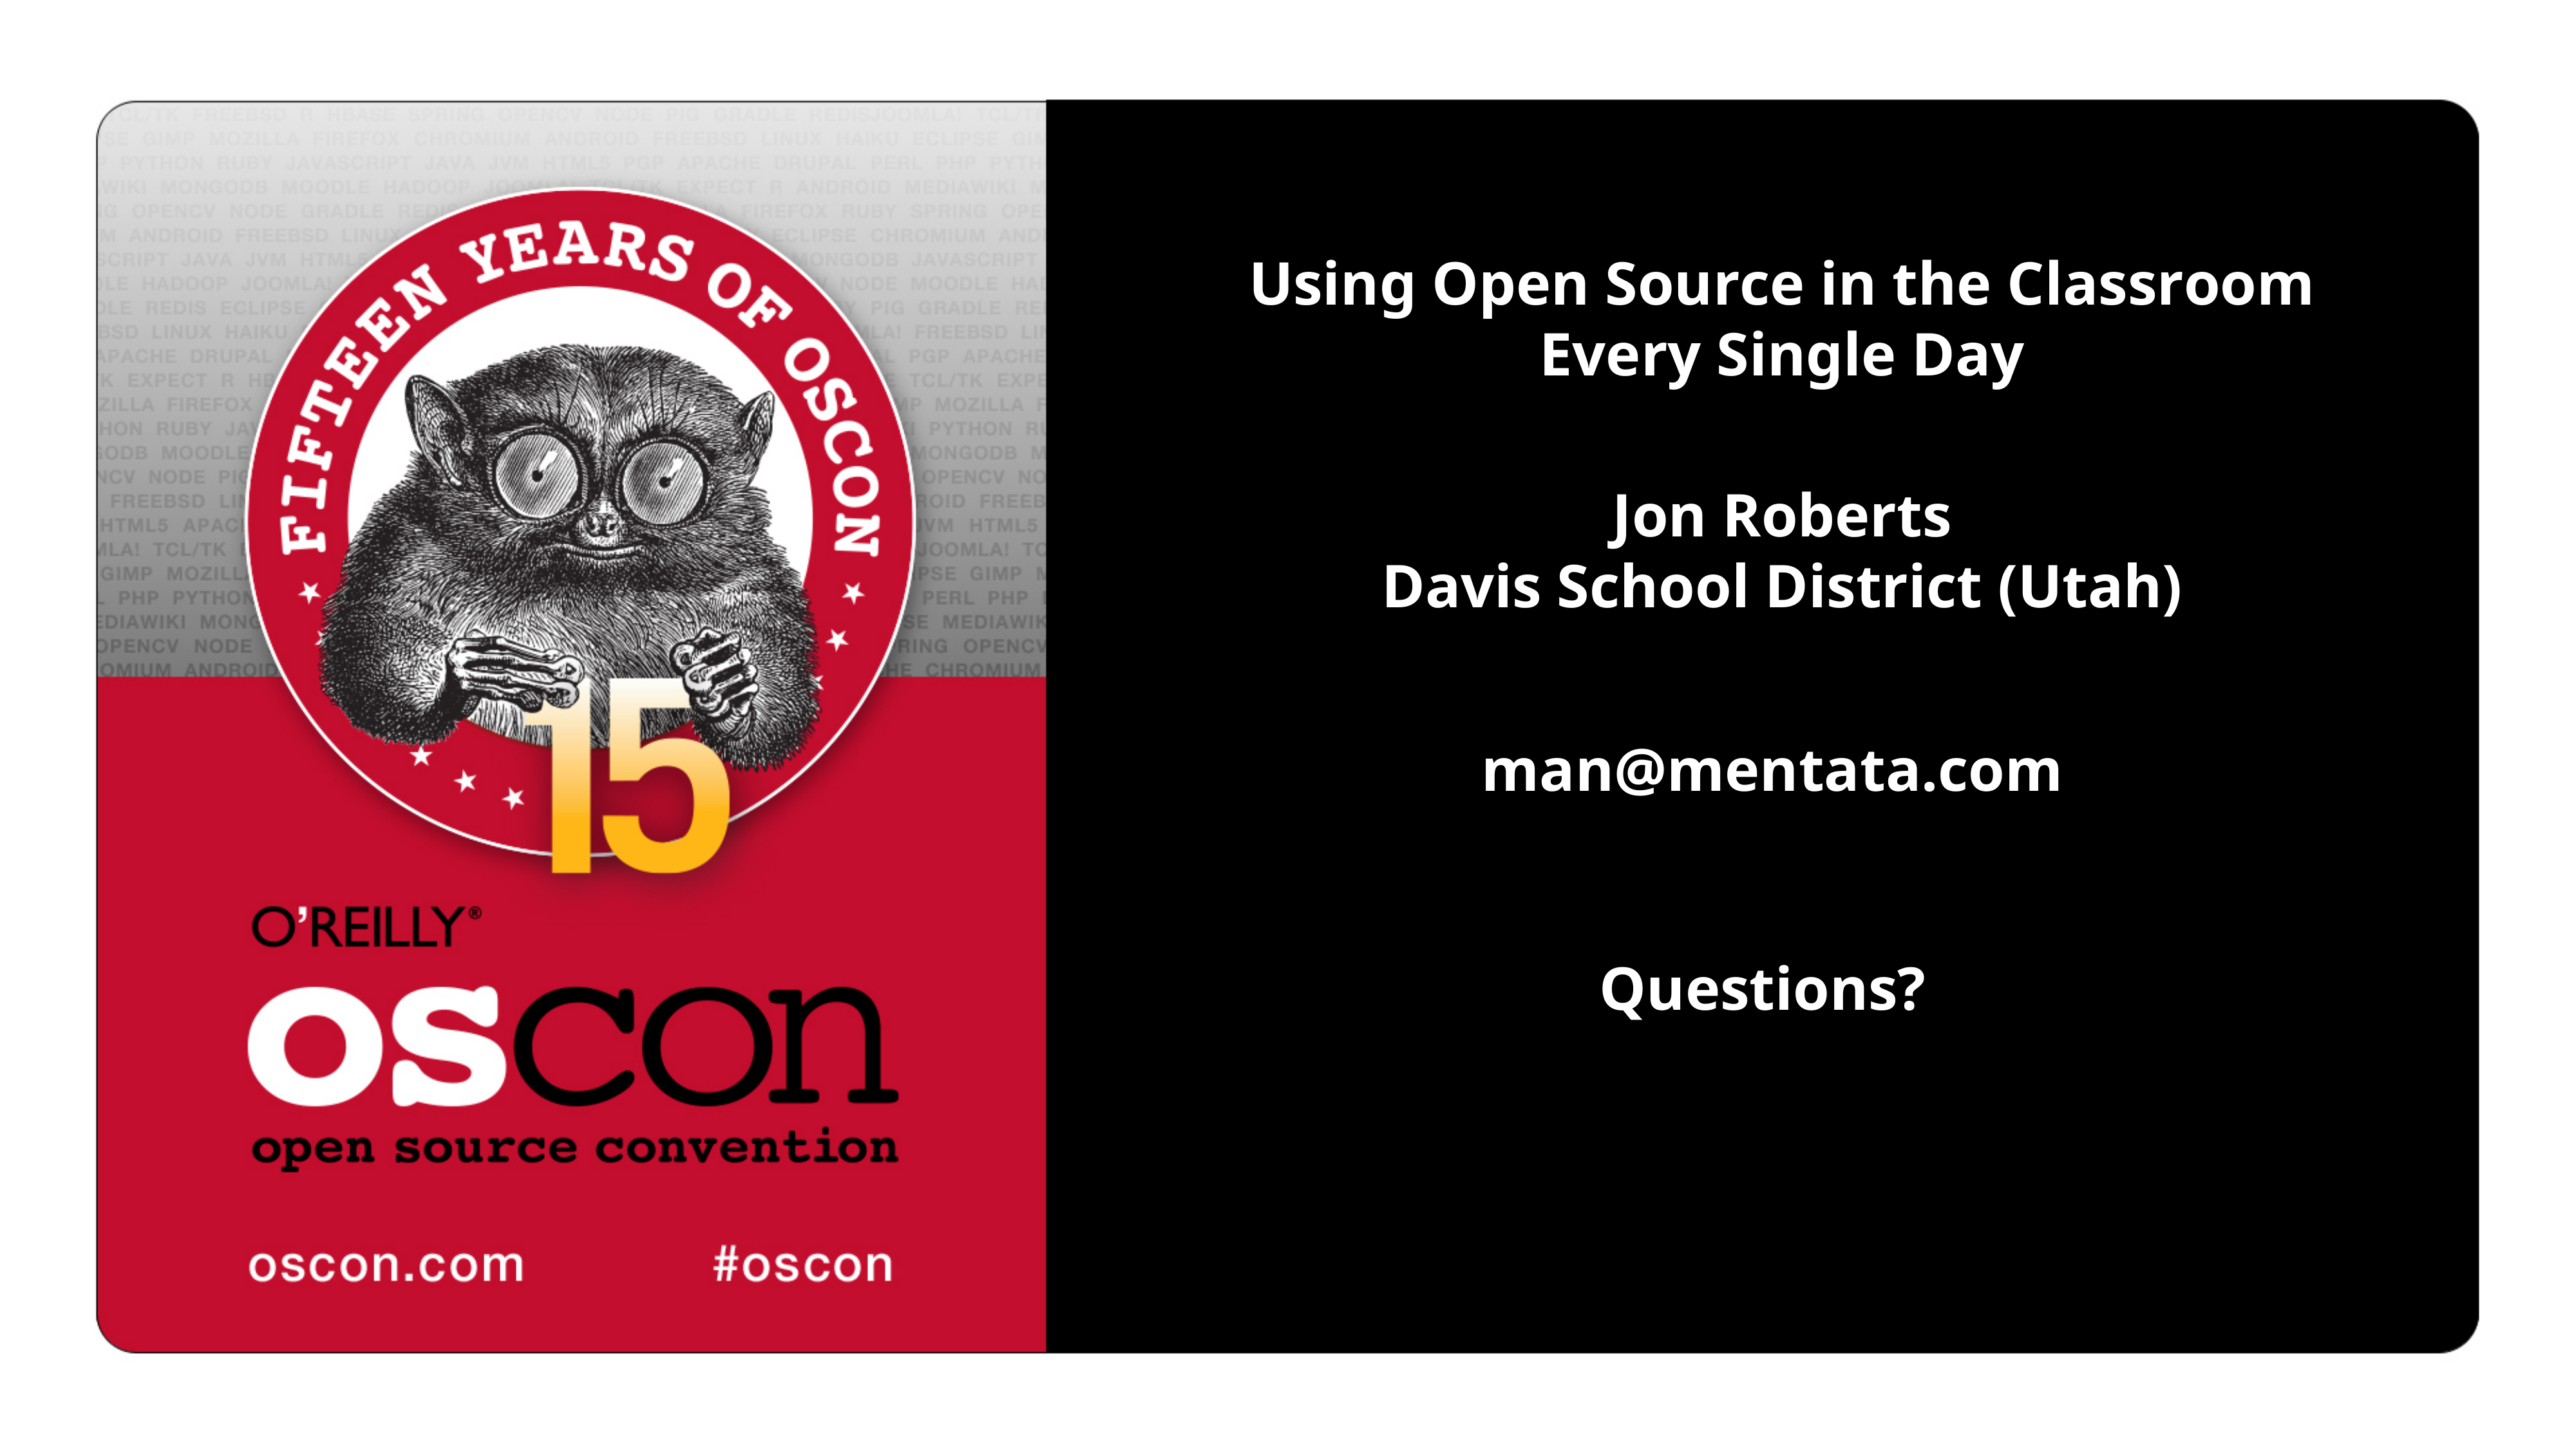

#
Using Open Source in the Classroom
Every Single Day
Jon Roberts
Davis School District (Utah)
man@mentata.com
Questions?